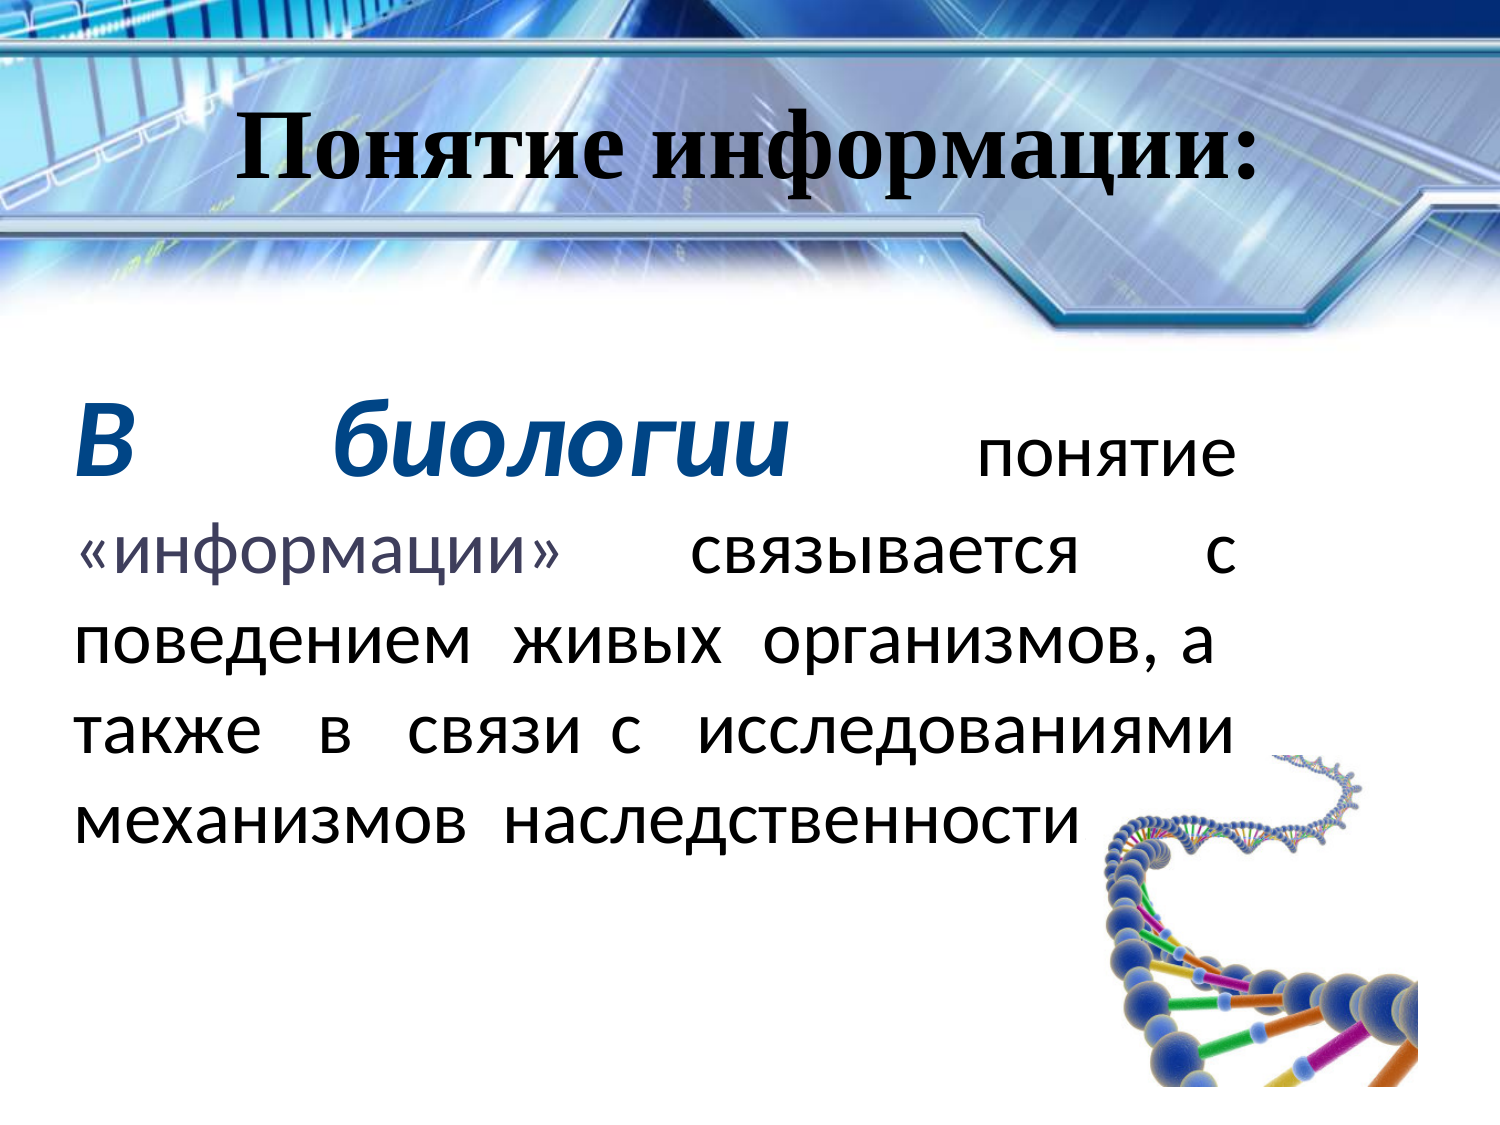

Понятие информации:
# В биологии понятие «информации» связывается с поведением живых организмов, а также в связи с исследованиями механизмов наследственности.